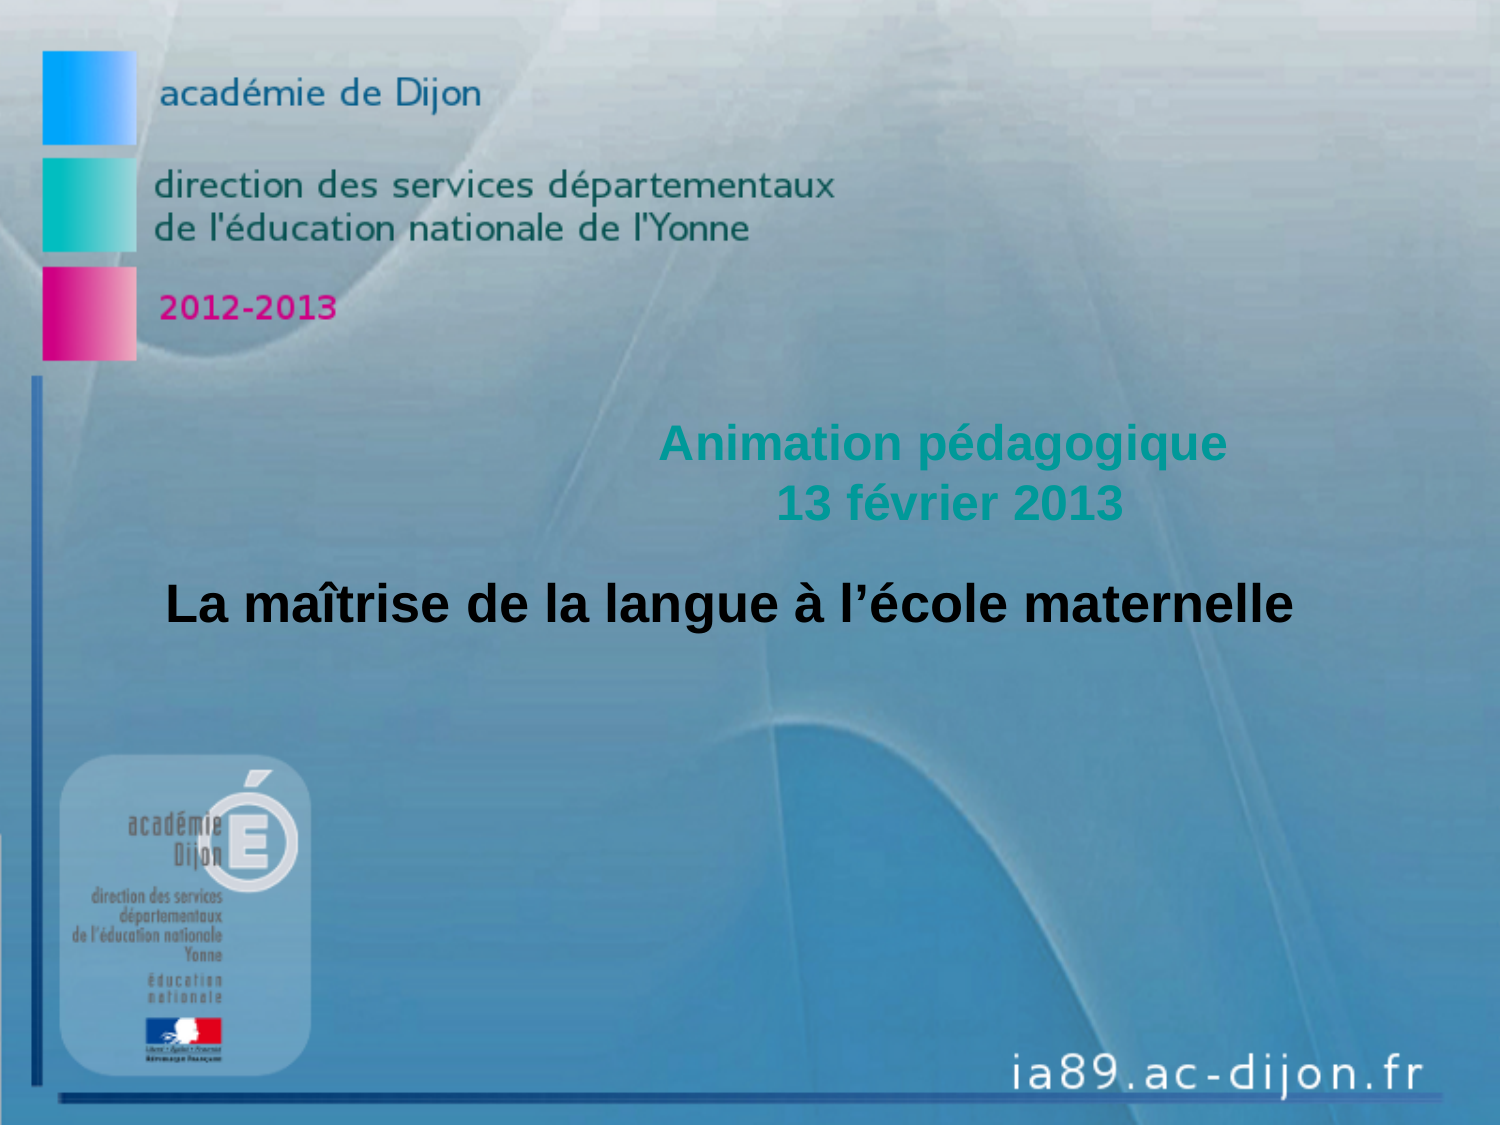

# Animation pédagogique 13 février 2013
La maîtrise de la langue à l’école maternelle